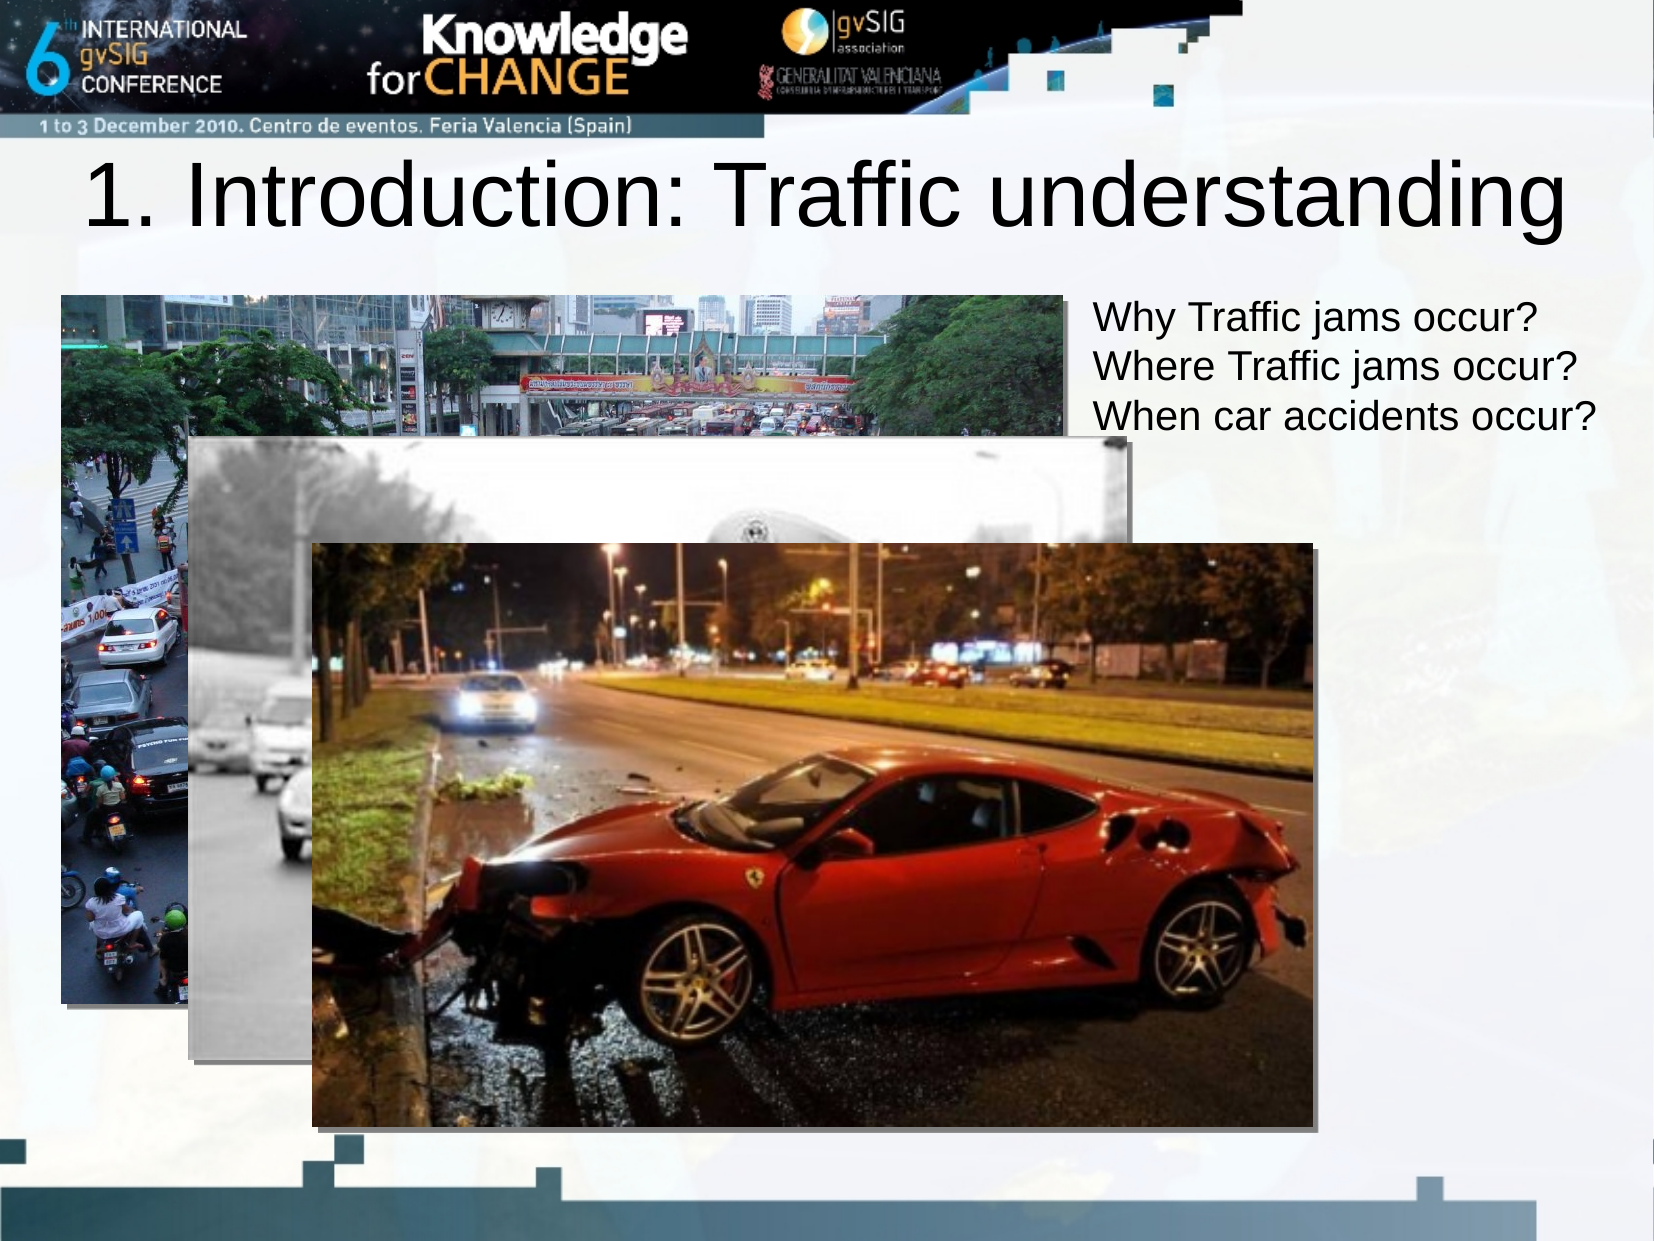

# 1. Introduction: Traffic understanding
Why Traffic jams occur?
Where Traffic jams occur?
When car accidents occur?